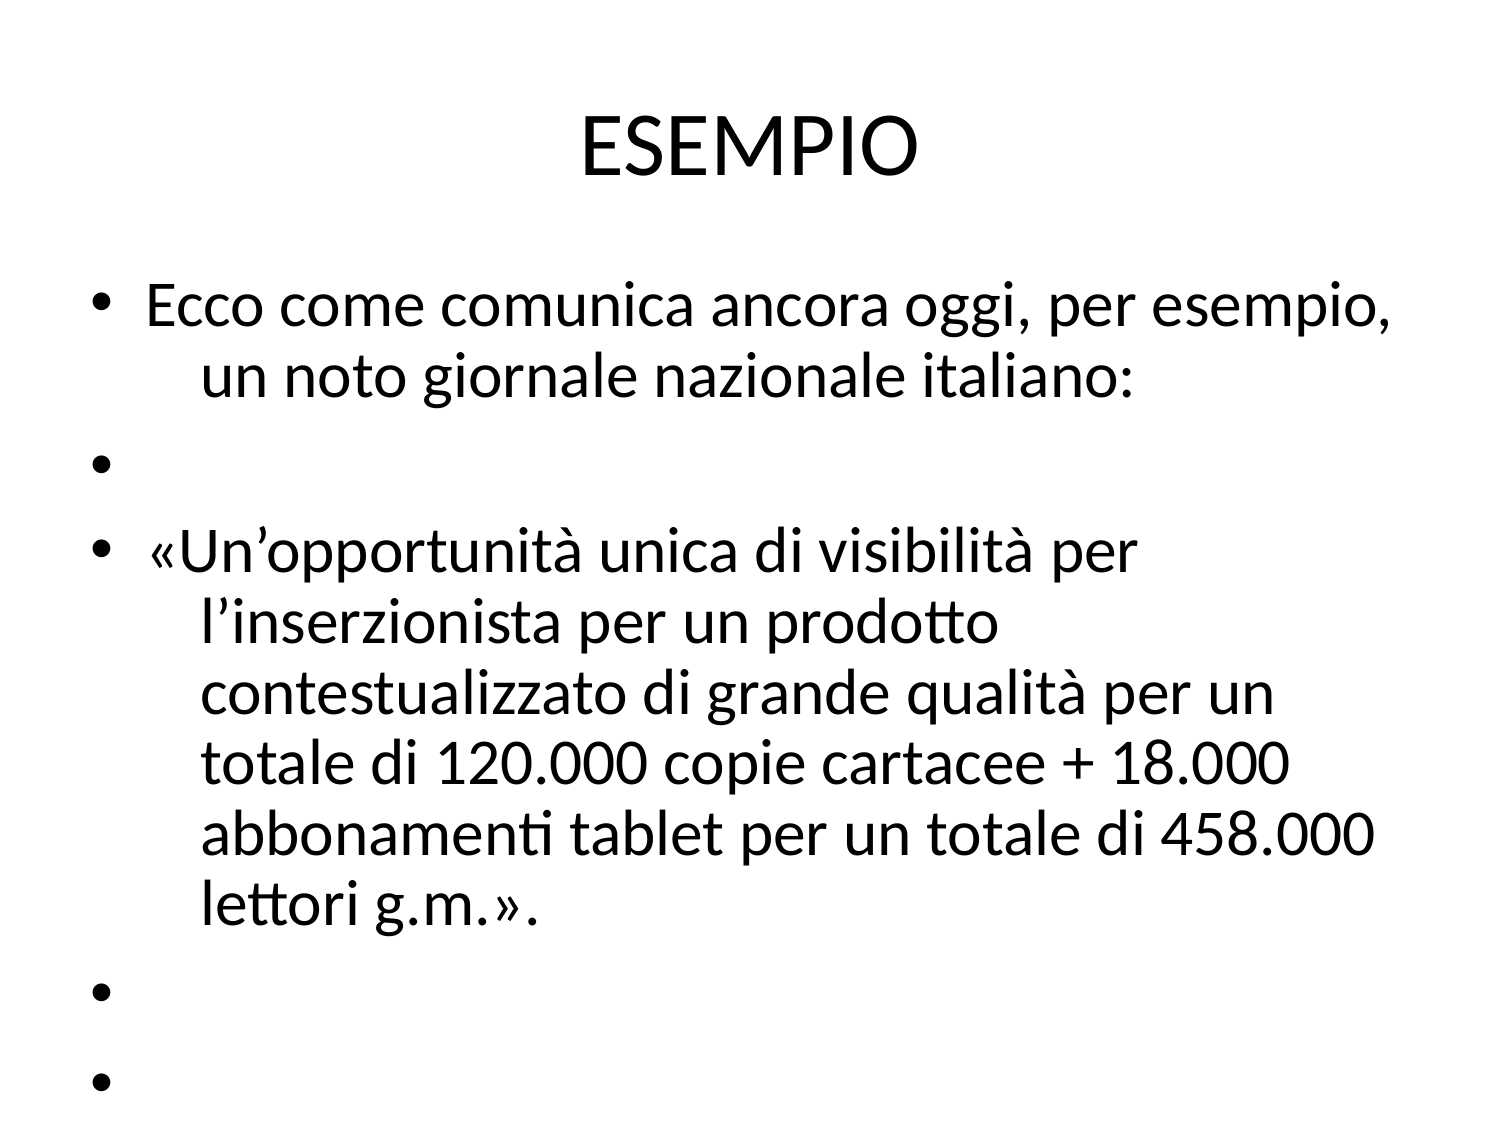

# ESEMPIO
Ecco come comunica ancora oggi, per esempio, un noto giornale nazionale italiano:
«Un’opportunità unica di visibilità per l’inserzionista per un prodotto contestualizzato di grande qualità per un totale di 120.000 copie cartacee + 18.000 abbonamenti tablet per un totale di 458.000 lettori g.m.».